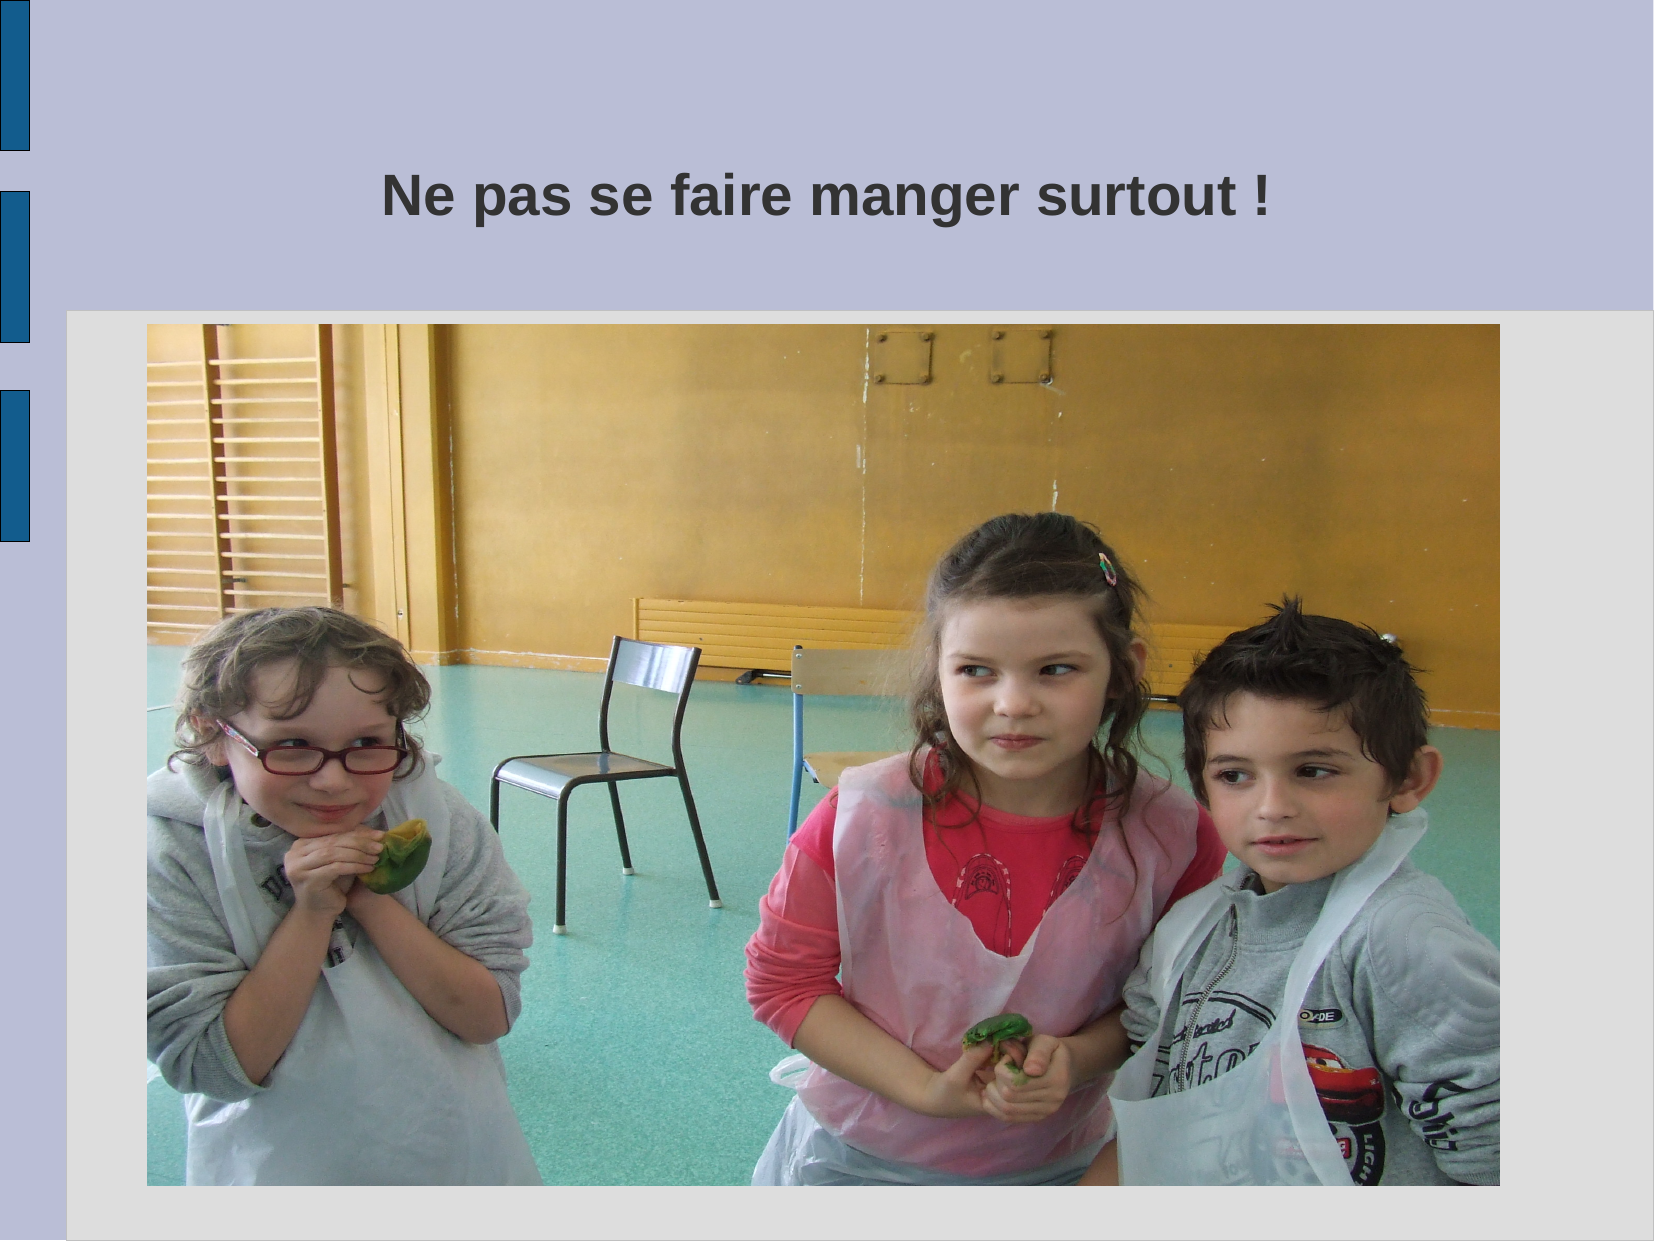

# Ne pas se faire manger surtout !